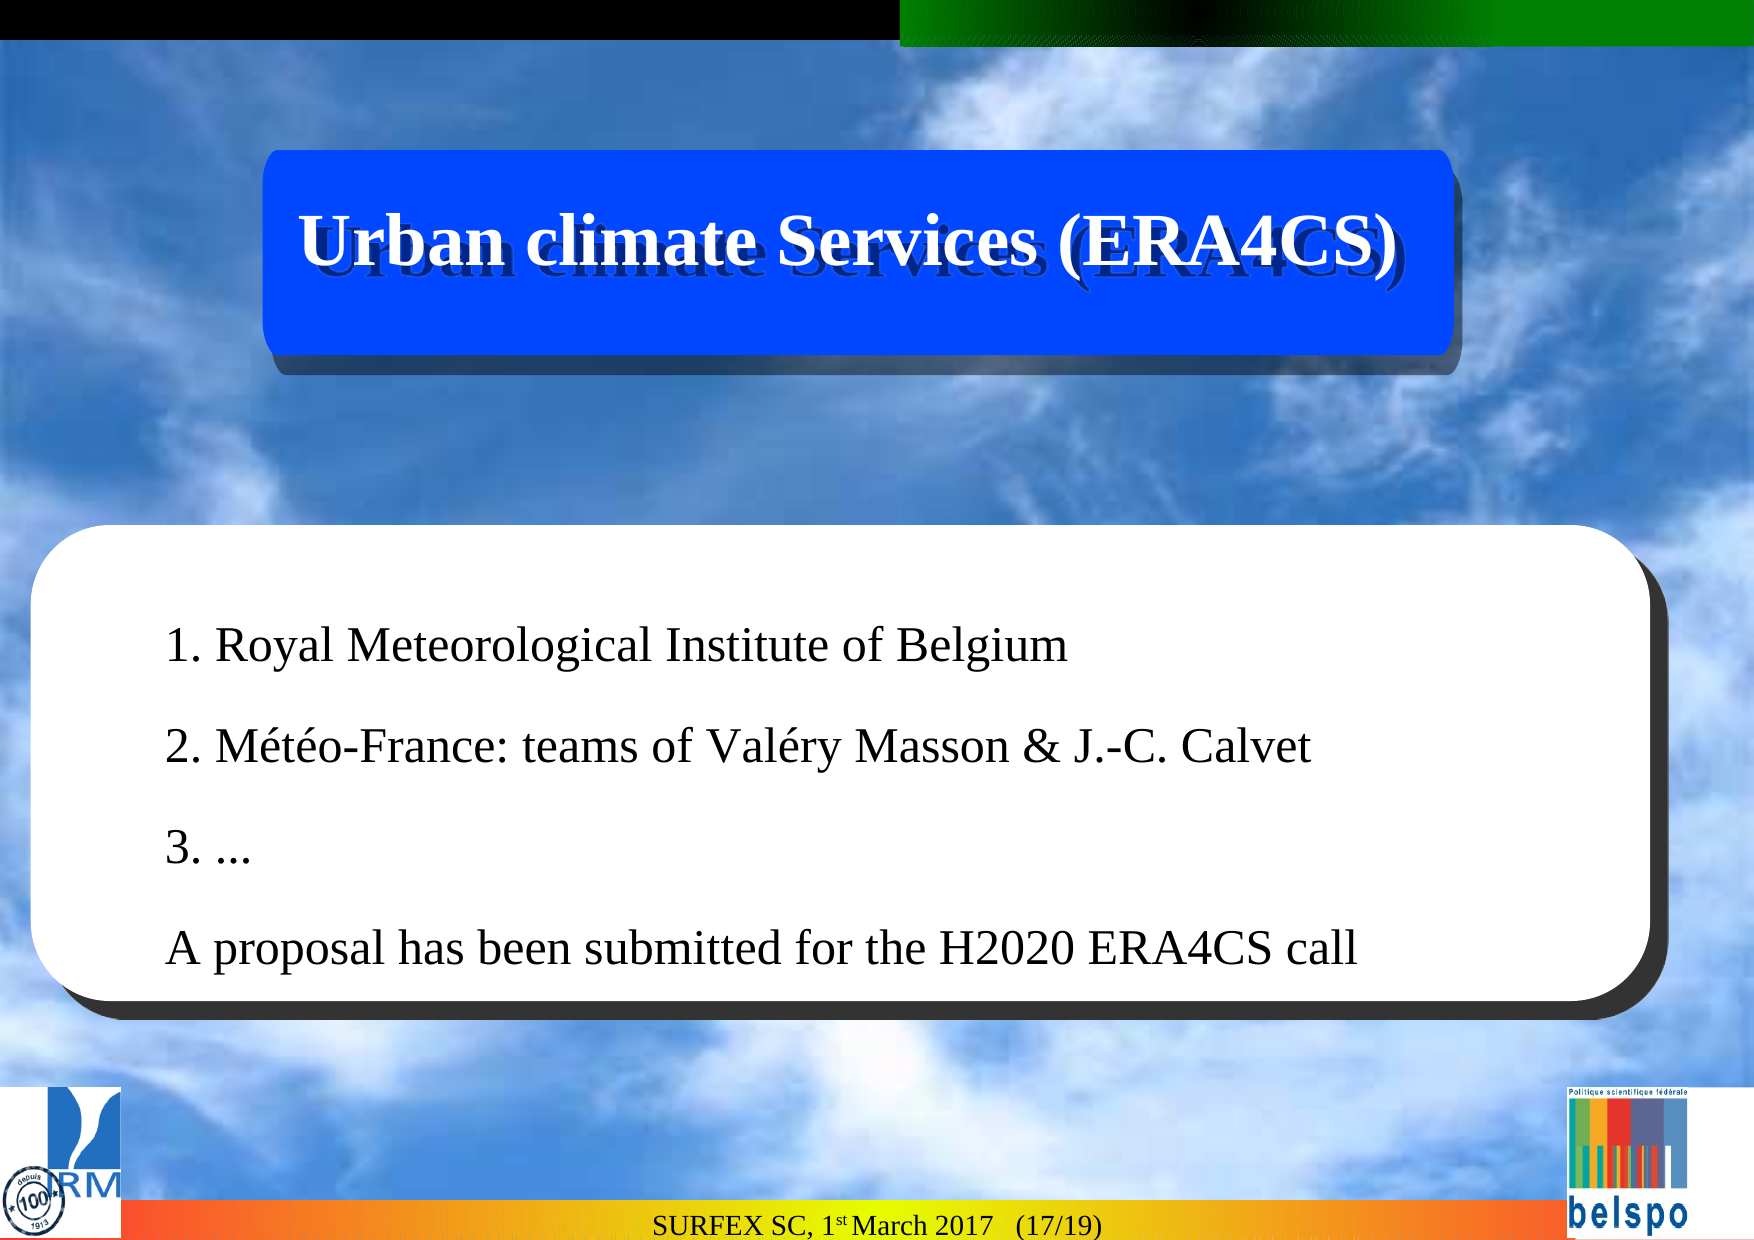

Urban climate Services (ERA4CS)
1. Royal Meteorological Institute of Belgium
2. Météo-France: teams of Valéry Masson & J.-C. Calvet
3. ...
A proposal has been submitted for the H2020 ERA4CS call
SURFEX SC, 1st March 2017 (17/19)